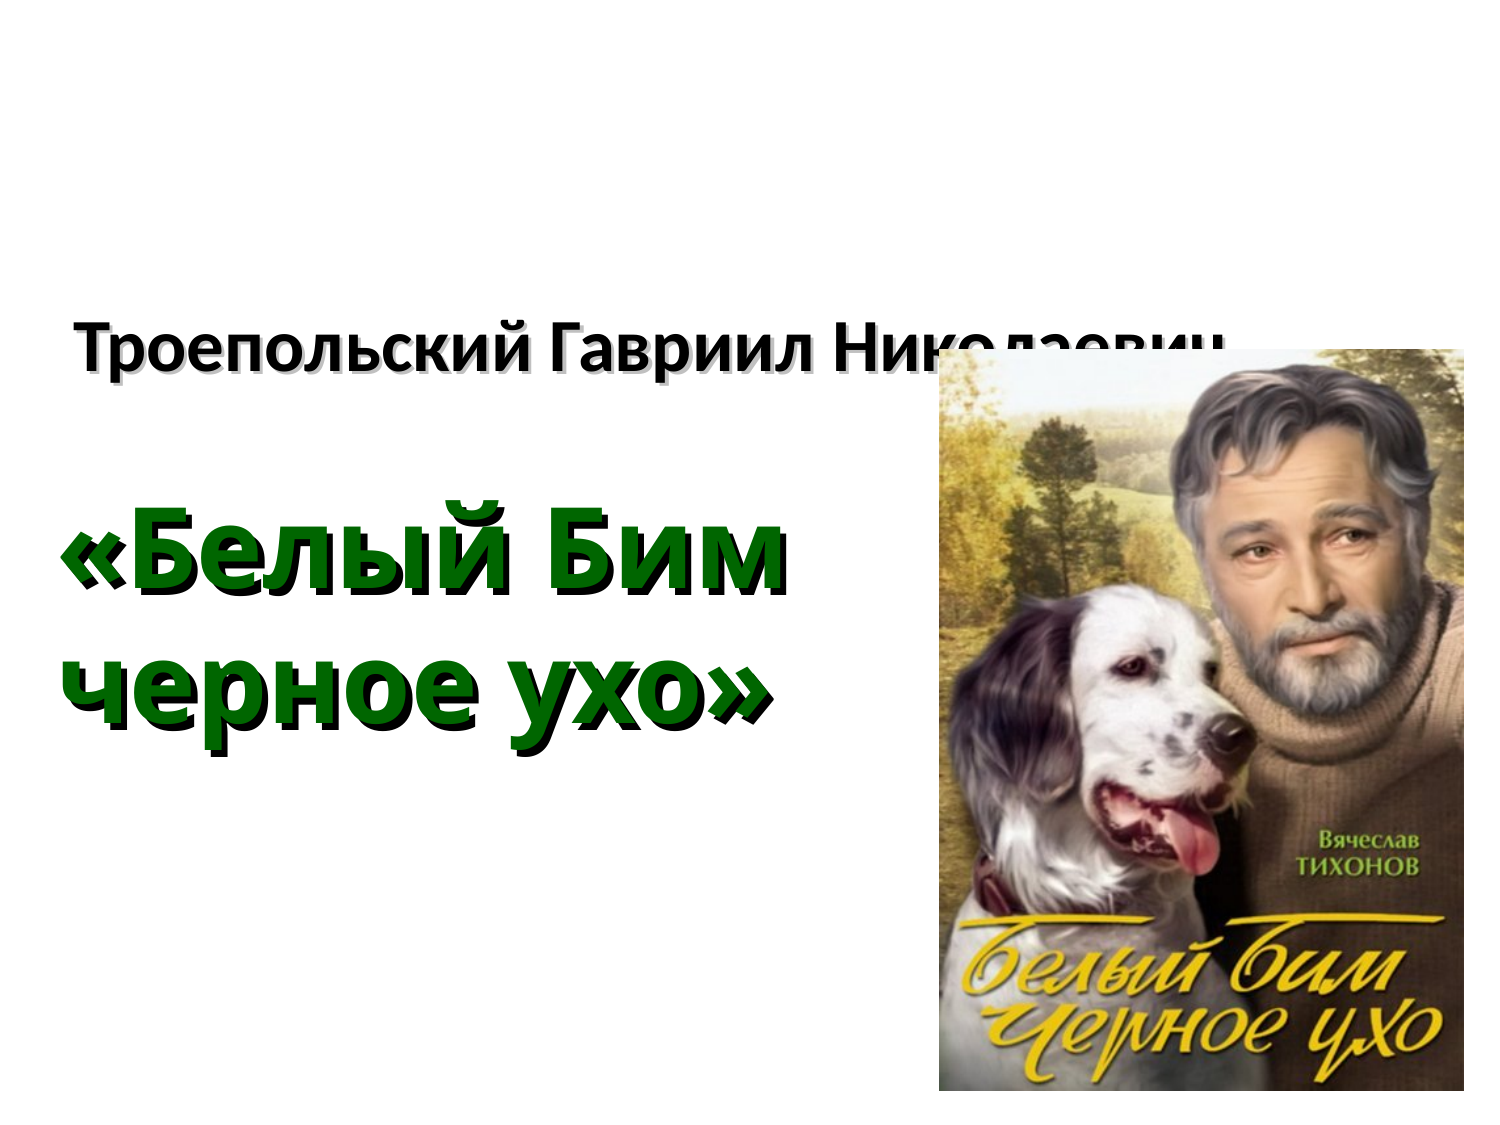

# Троепольский Гавриил Николаевич «Белый Бим черное ухо»